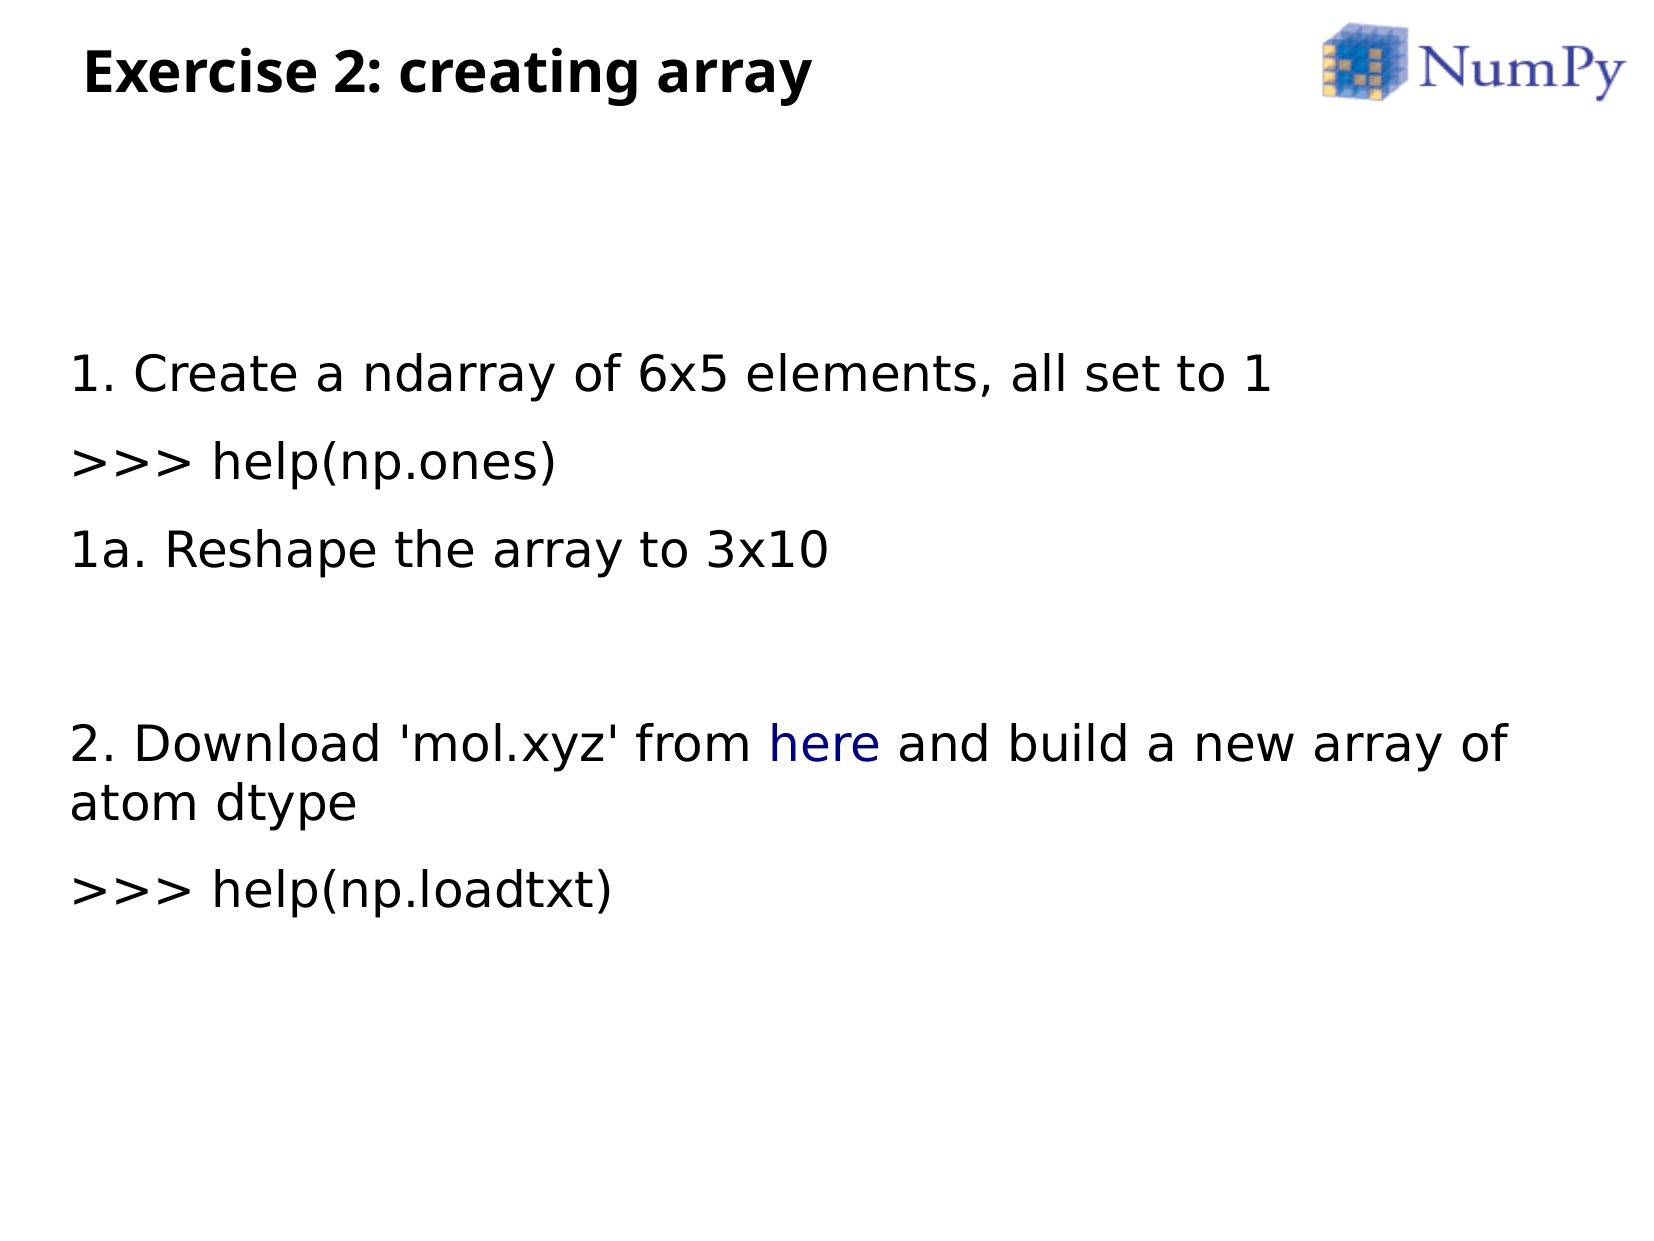

# Exercise 2: creating array
1. Create a ndarray of 6x5 elements, all set to 1
>>> help(np.ones)
1a. Reshape the array to 3x10
2. Download 'mol.xyz' from here and build a new array of atom dtype
>>> help(np.loadtxt)